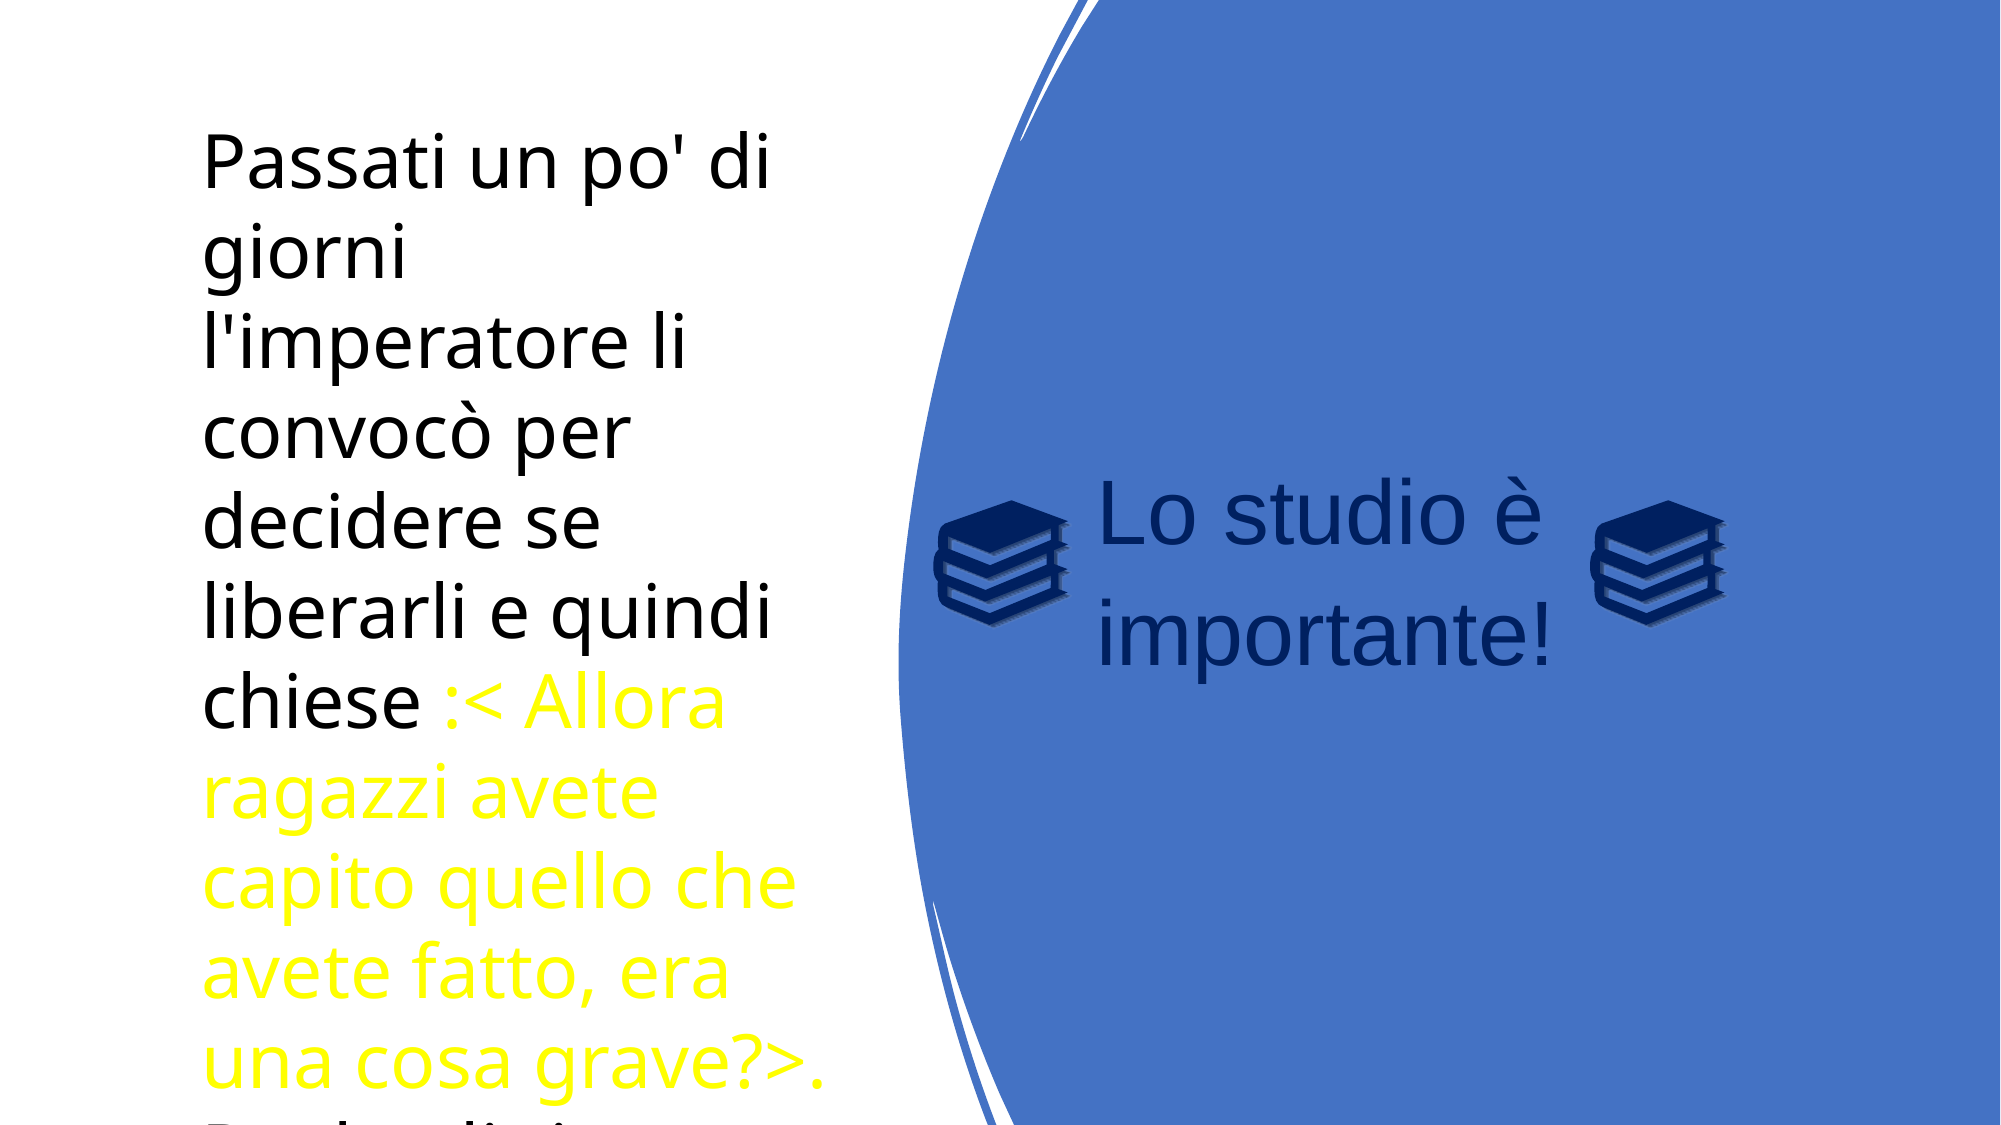

# Passati un po' di giorni l'imperatore li convocò per decidere se liberarli e quindi chiese :< Allora ragazzi avete capito quello che avete fatto, era una cosa grave?>. Paola gli rispose:< noi pensiamo che quello che abbiamo fatto non sia così grave>.
Lo studio è importante!